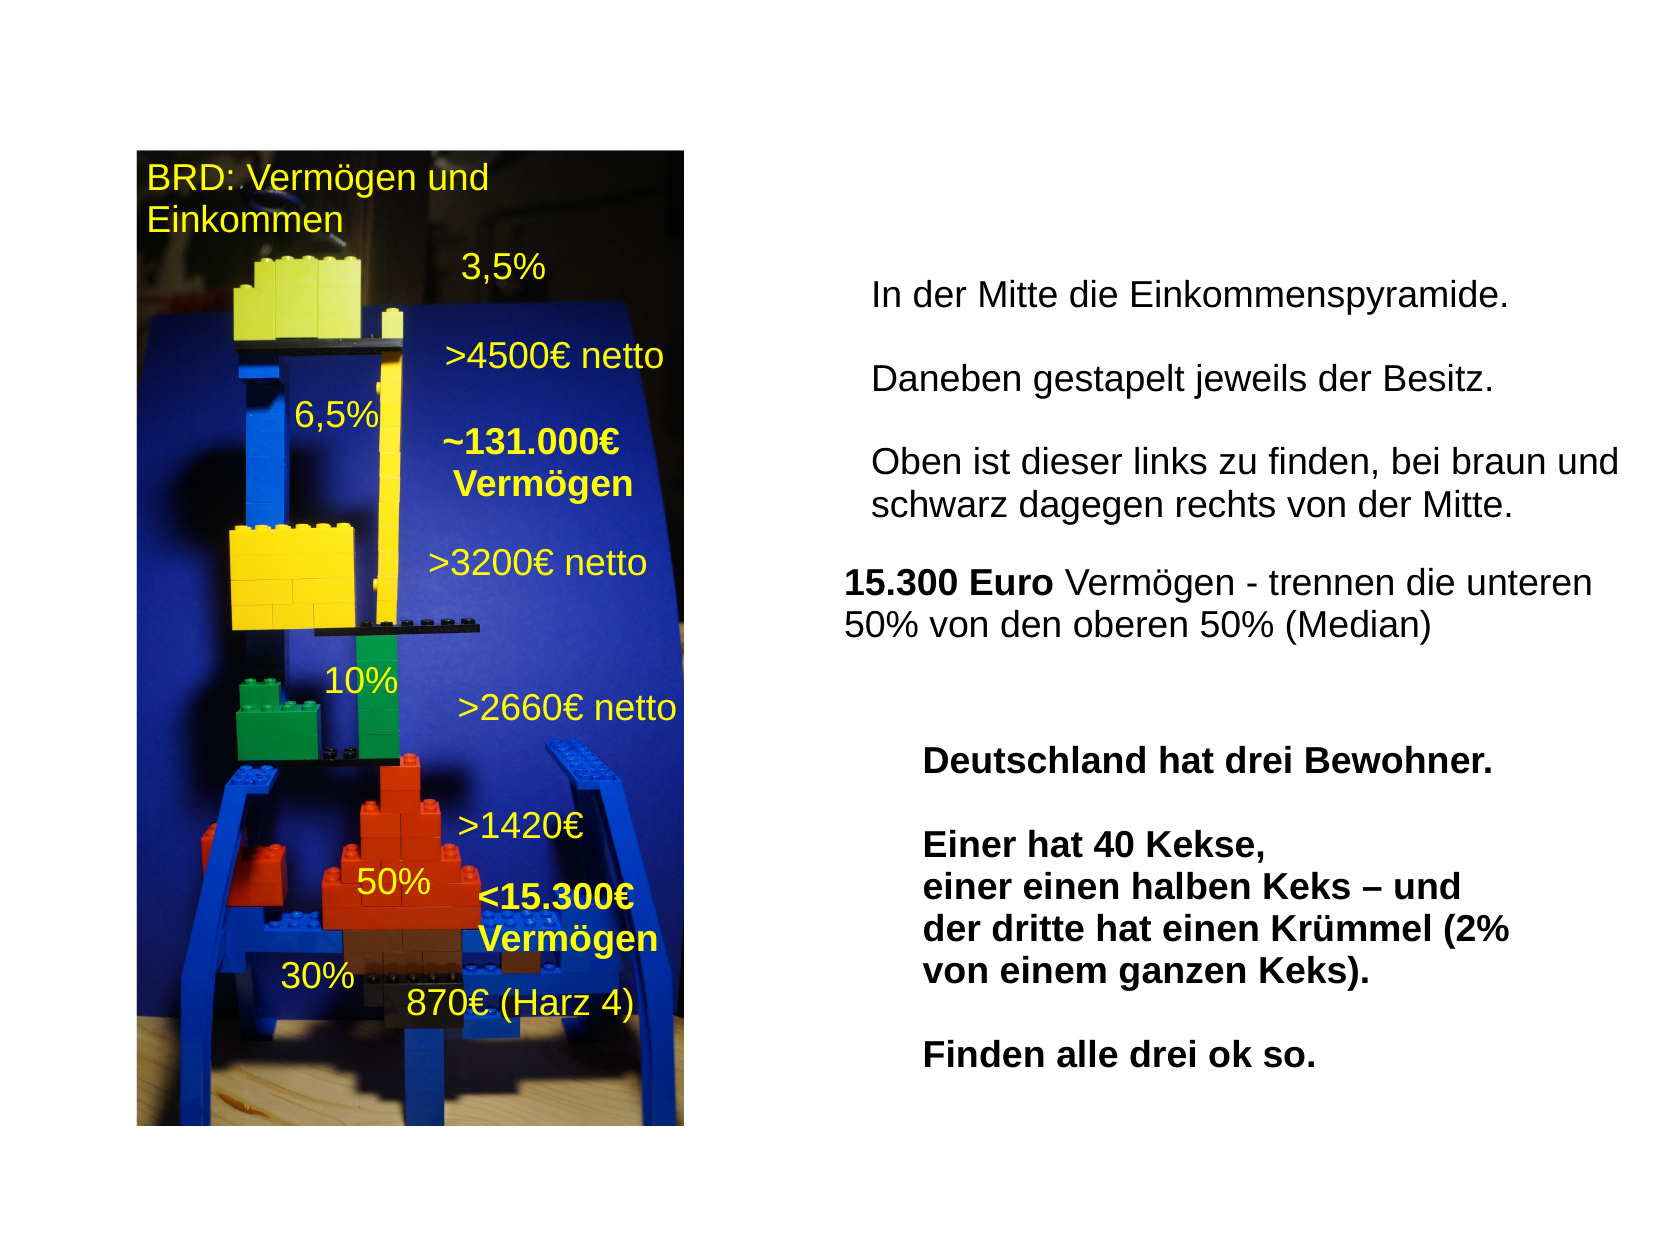

BRD: Vermögen und Einkommen
3,5%
In der Mitte die Einkommenspyramide.
Daneben gestapelt jeweils der Besitz.
Oben ist dieser links zu finden, bei braun und
schwarz dagegen rechts von der Mitte.
>4500€ netto
6,5%
~131.000€
 Vermögen
>3200€ netto
15.300 Euro Vermögen - trennen die unteren 50% von den oberen 50% (Median)
10%
>2660€ netto
Deutschland hat drei Bewohner.
Einer hat 40 Kekse,
einer einen halben Keks – und
der dritte hat einen Krümmel (2%
von einem ganzen Keks).
Finden alle drei ok so.
>1420€
50%
<15.300€
Vermögen
30%
870€ (Harz 4)